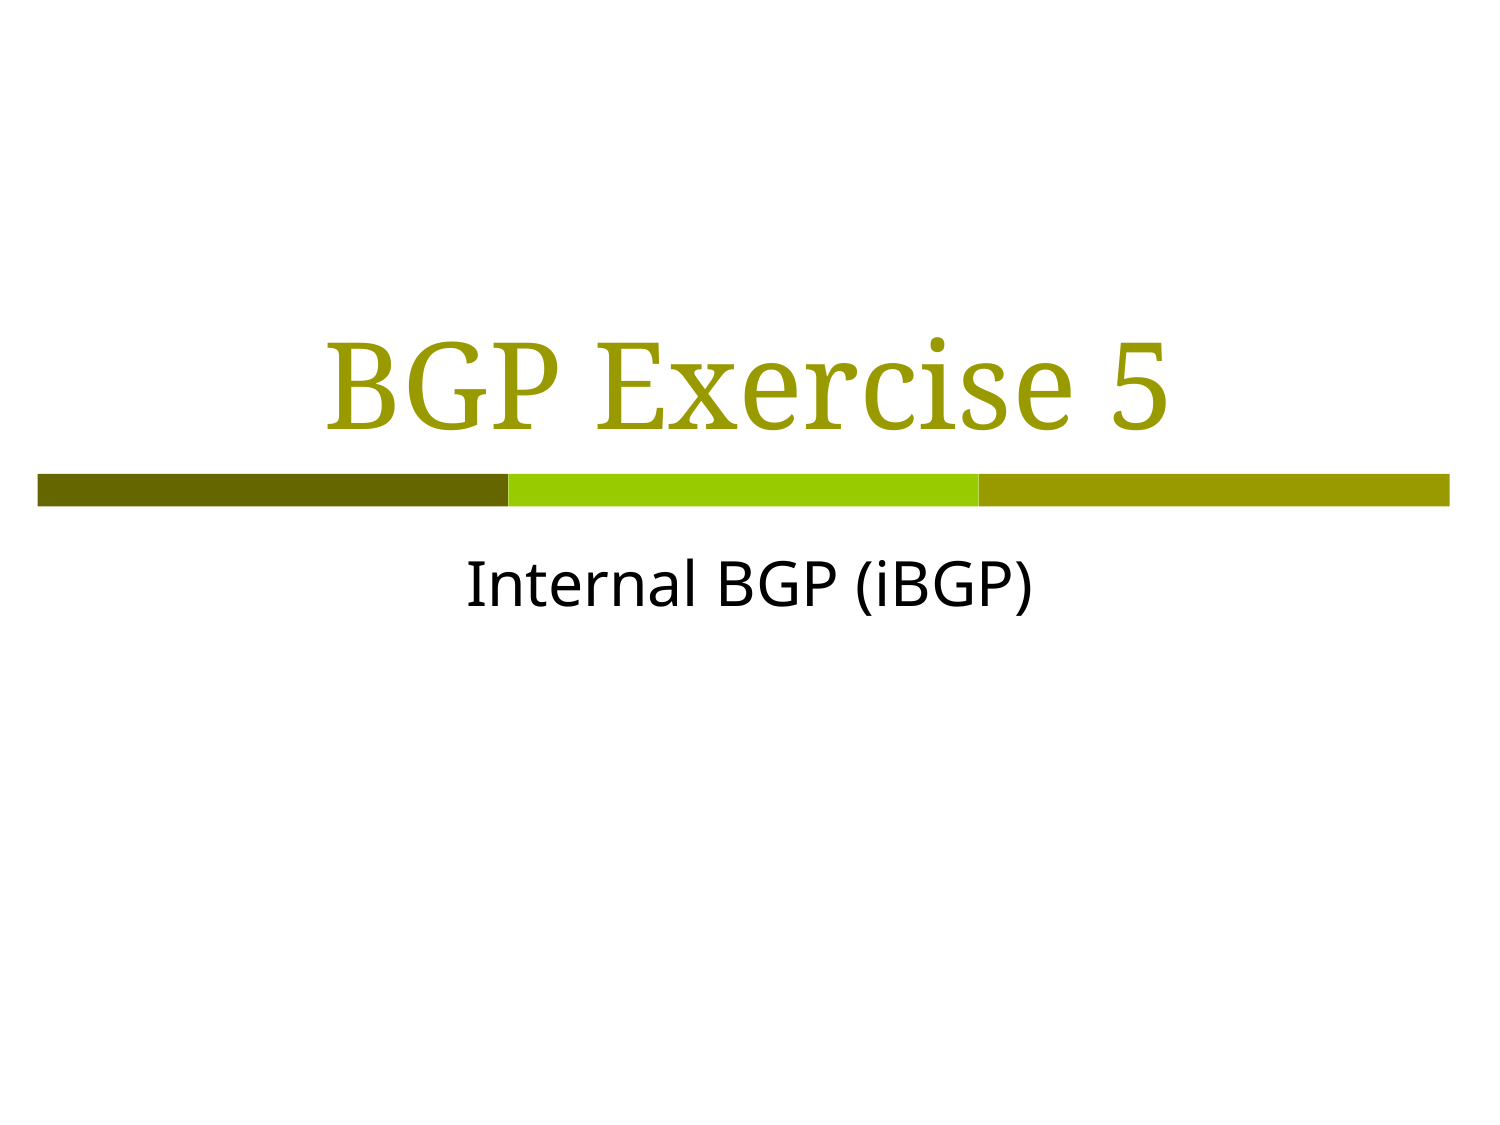

# BGP Exercise 5
Internal BGP (iBGP)